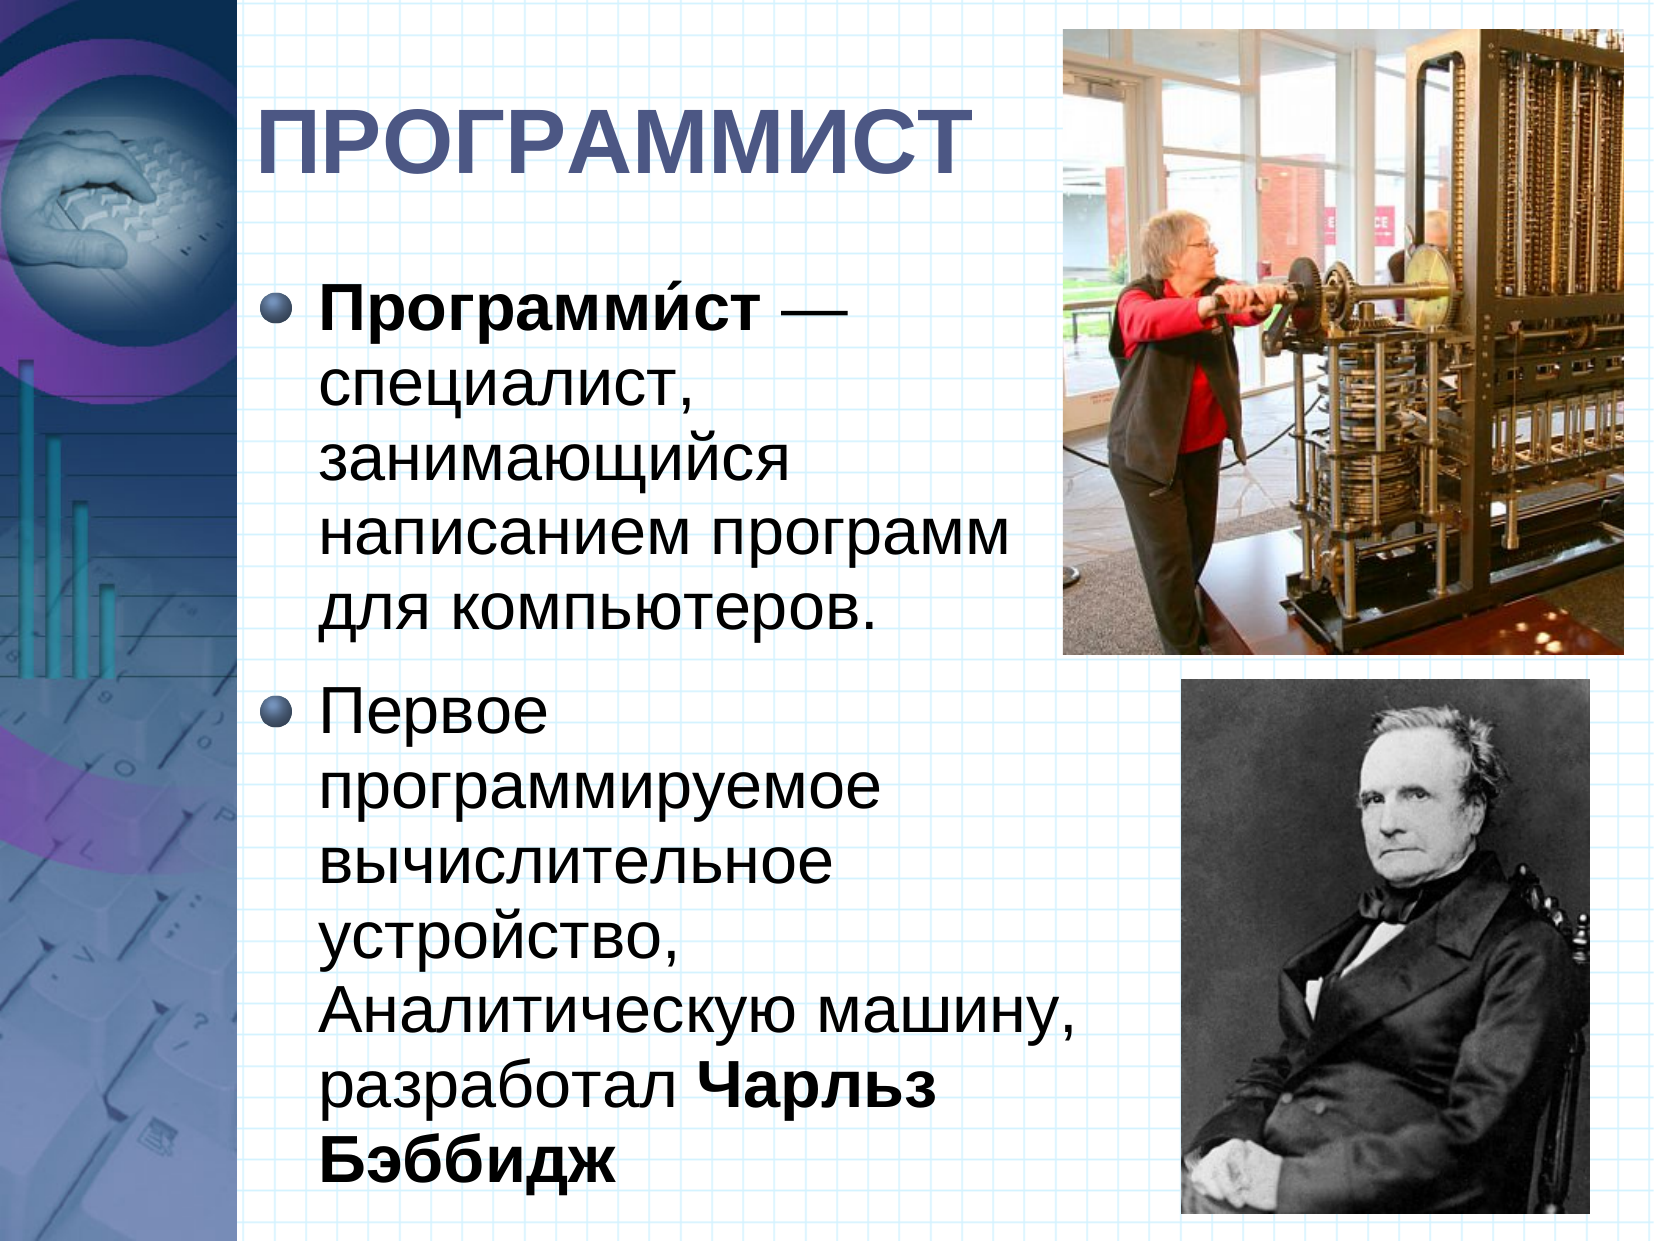

# ПРОГРАММИСТ
Программи́ст — специалист, занимающийся написанием программ для компьютеров.
Первое программируемое вычислительное устройство, Аналитическую машину, разработал Чарльз Бэббидж